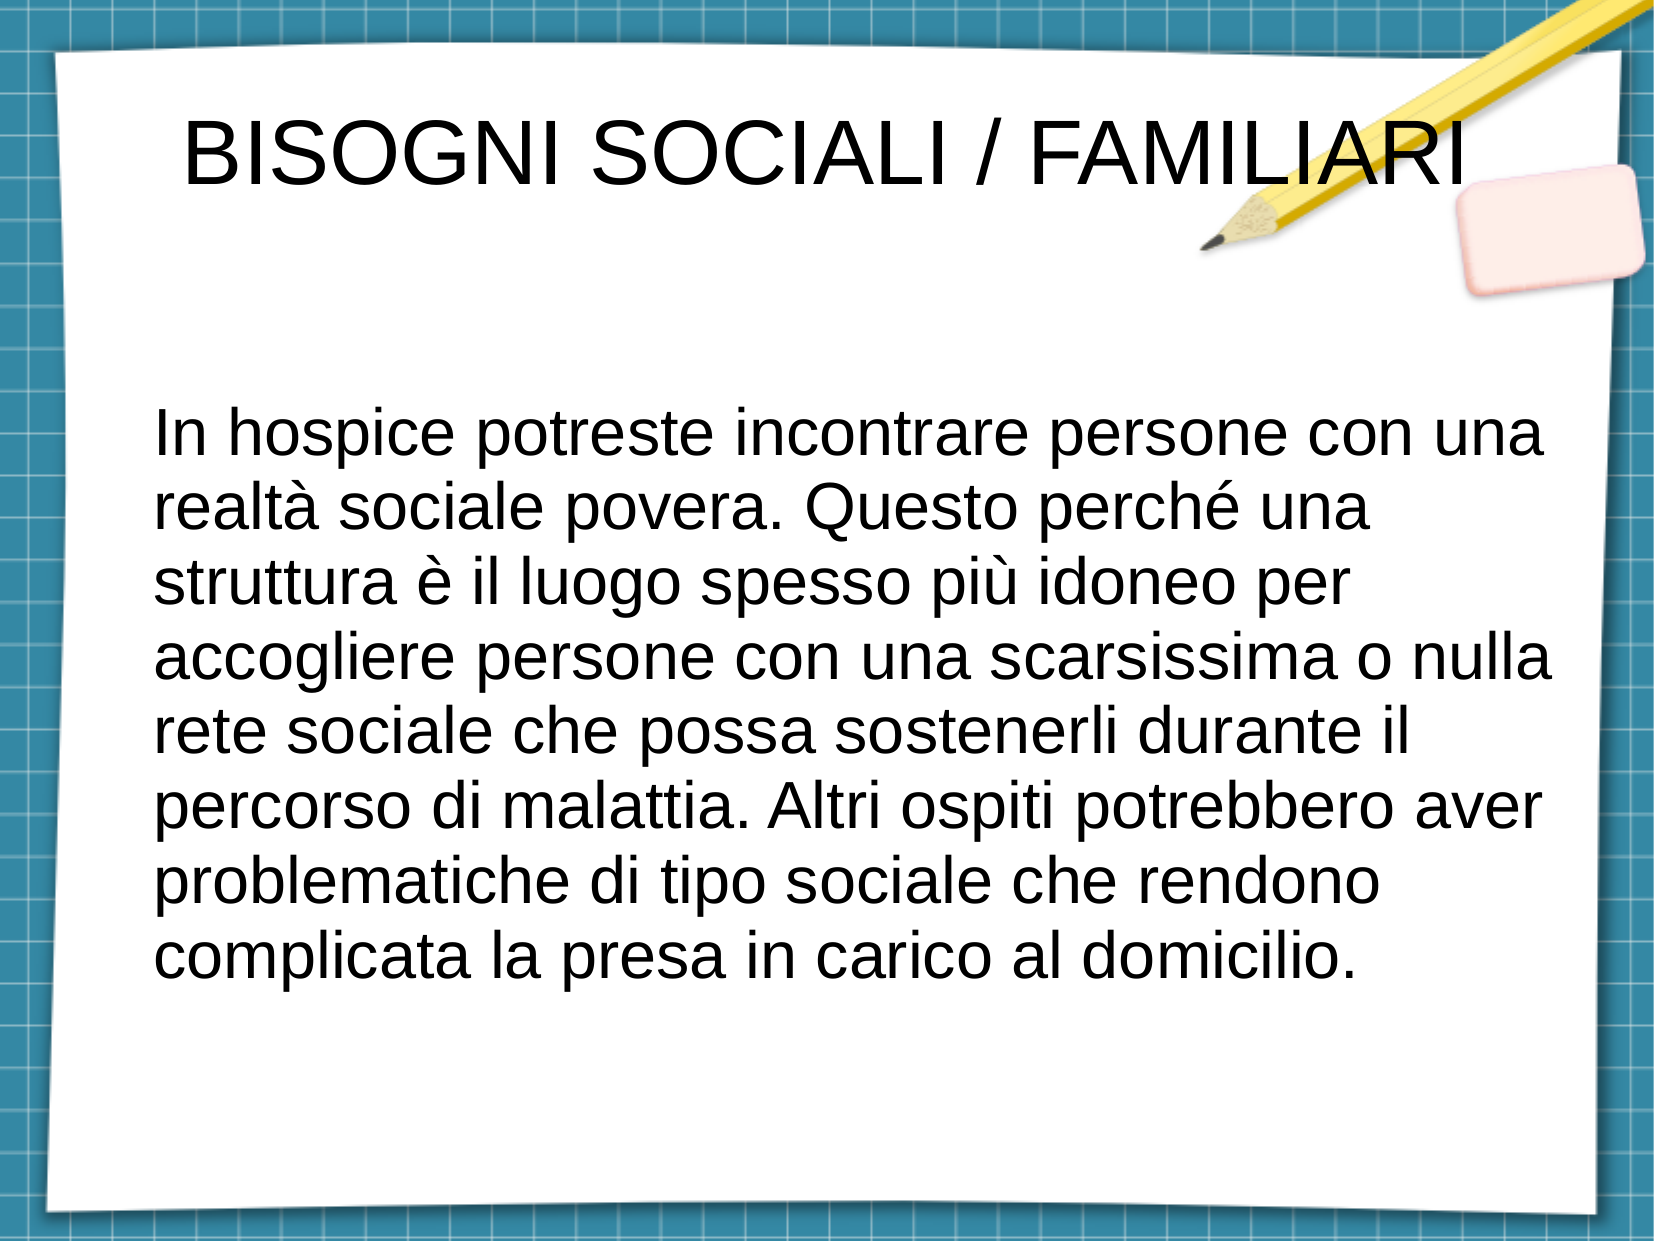

# BISOGNI SOCIALI / FAMILIARI
In hospice potreste incontrare persone con una realtà sociale povera. Questo perché una struttura è il luogo spesso più idoneo per accogliere persone con una scarsissima o nulla rete sociale che possa sostenerli durante il percorso di malattia. Altri ospiti potrebbero aver problematiche di tipo sociale che rendono complicata la presa in carico al domicilio.